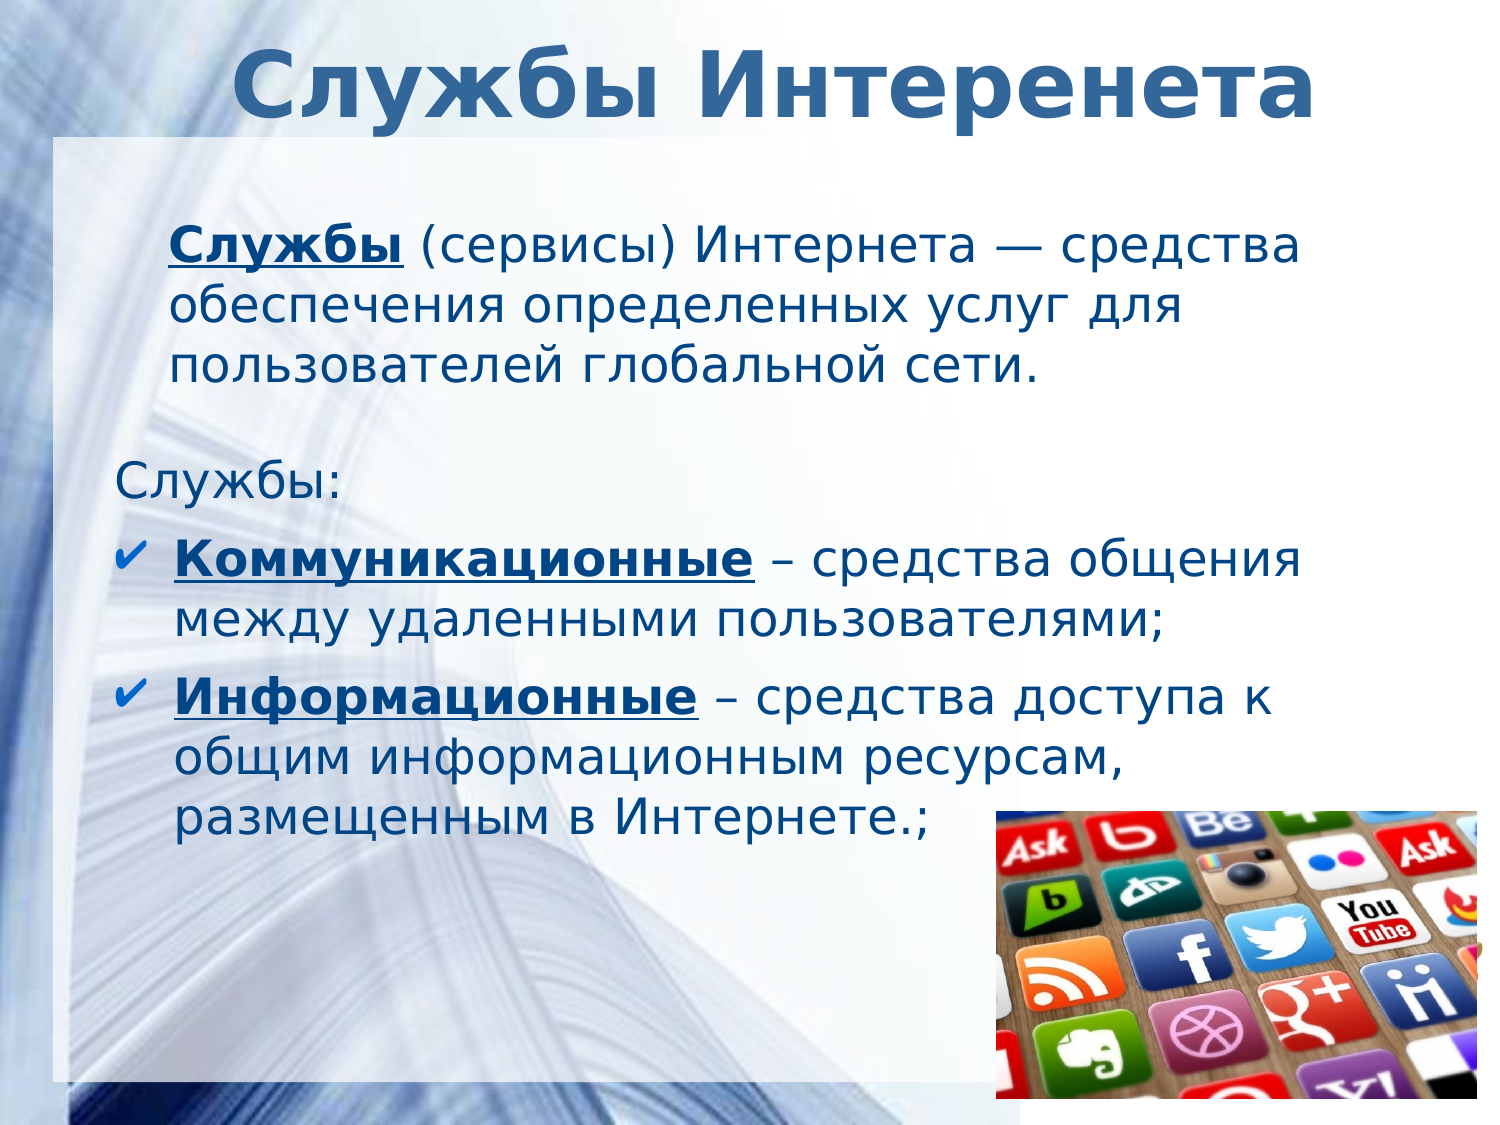

Службы Интеренета
Службы (сервисы) Интернета — средства обеспечения определенных услуг для пользователей глобальной сети.
Службы:
Коммуникационные – средства общения между удаленными пользователями;
Информационные – средства доступа к общим информационным ресурсам, размещенным в Интернете.;